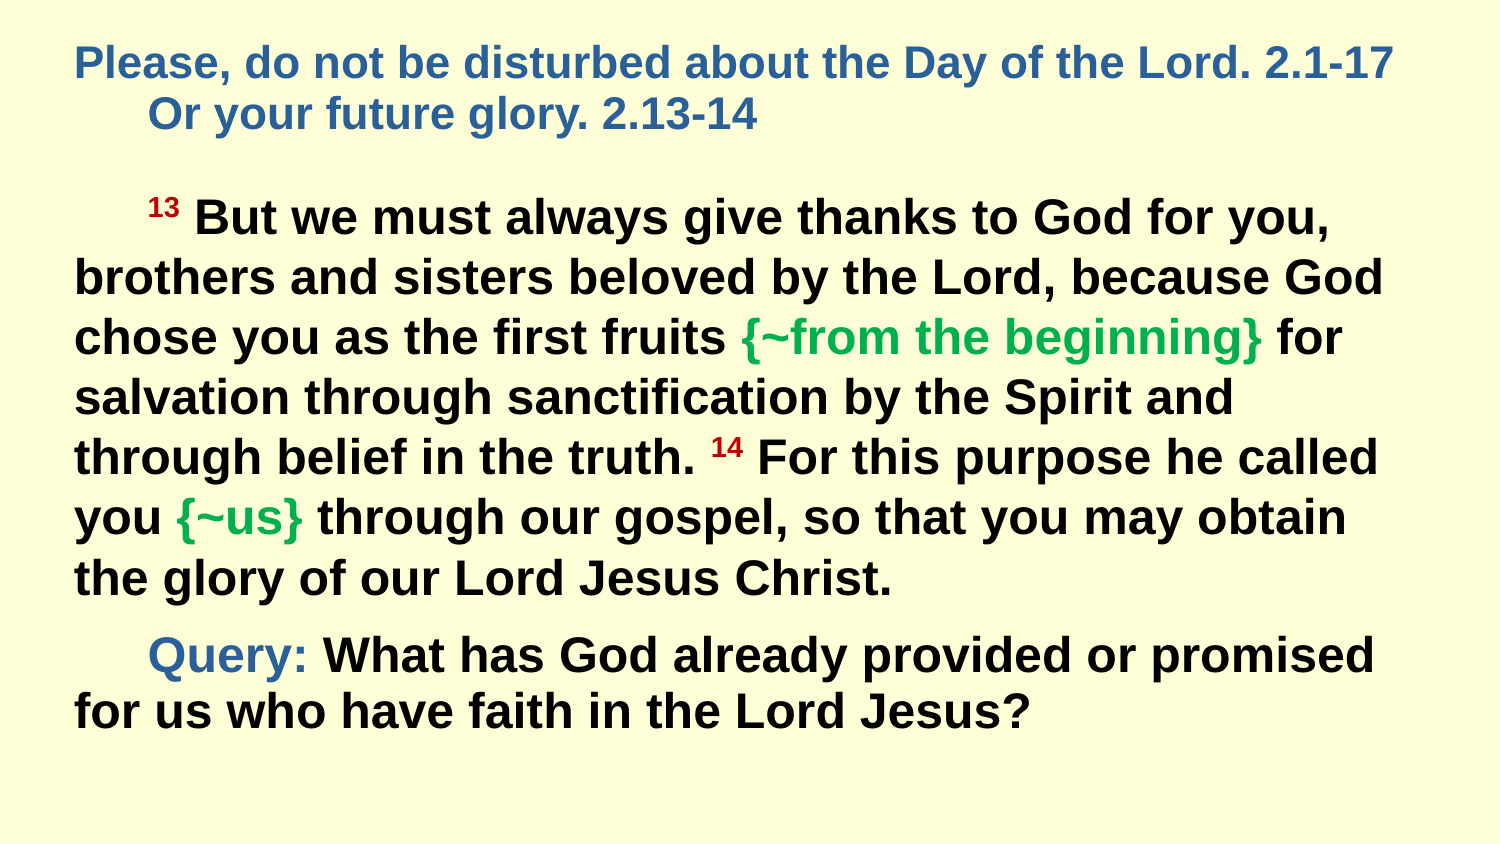

Please, do not be disturbed about the Day of the Lord. 2.1-17
	Or your future glory. 2.13-14
	13 But we must always give thanks to God for you, brothers and sisters beloved by the Lord, because God chose you as the first fruits {~from the beginning} for salvation through sanctification by the Spirit and through belief in the truth. 14 For this purpose he called you {~us} through our gospel, so that you may obtain the glory of our Lord Jesus Christ.
	Query: What has God already provided or promised
for us who have faith in the Lord Jesus?